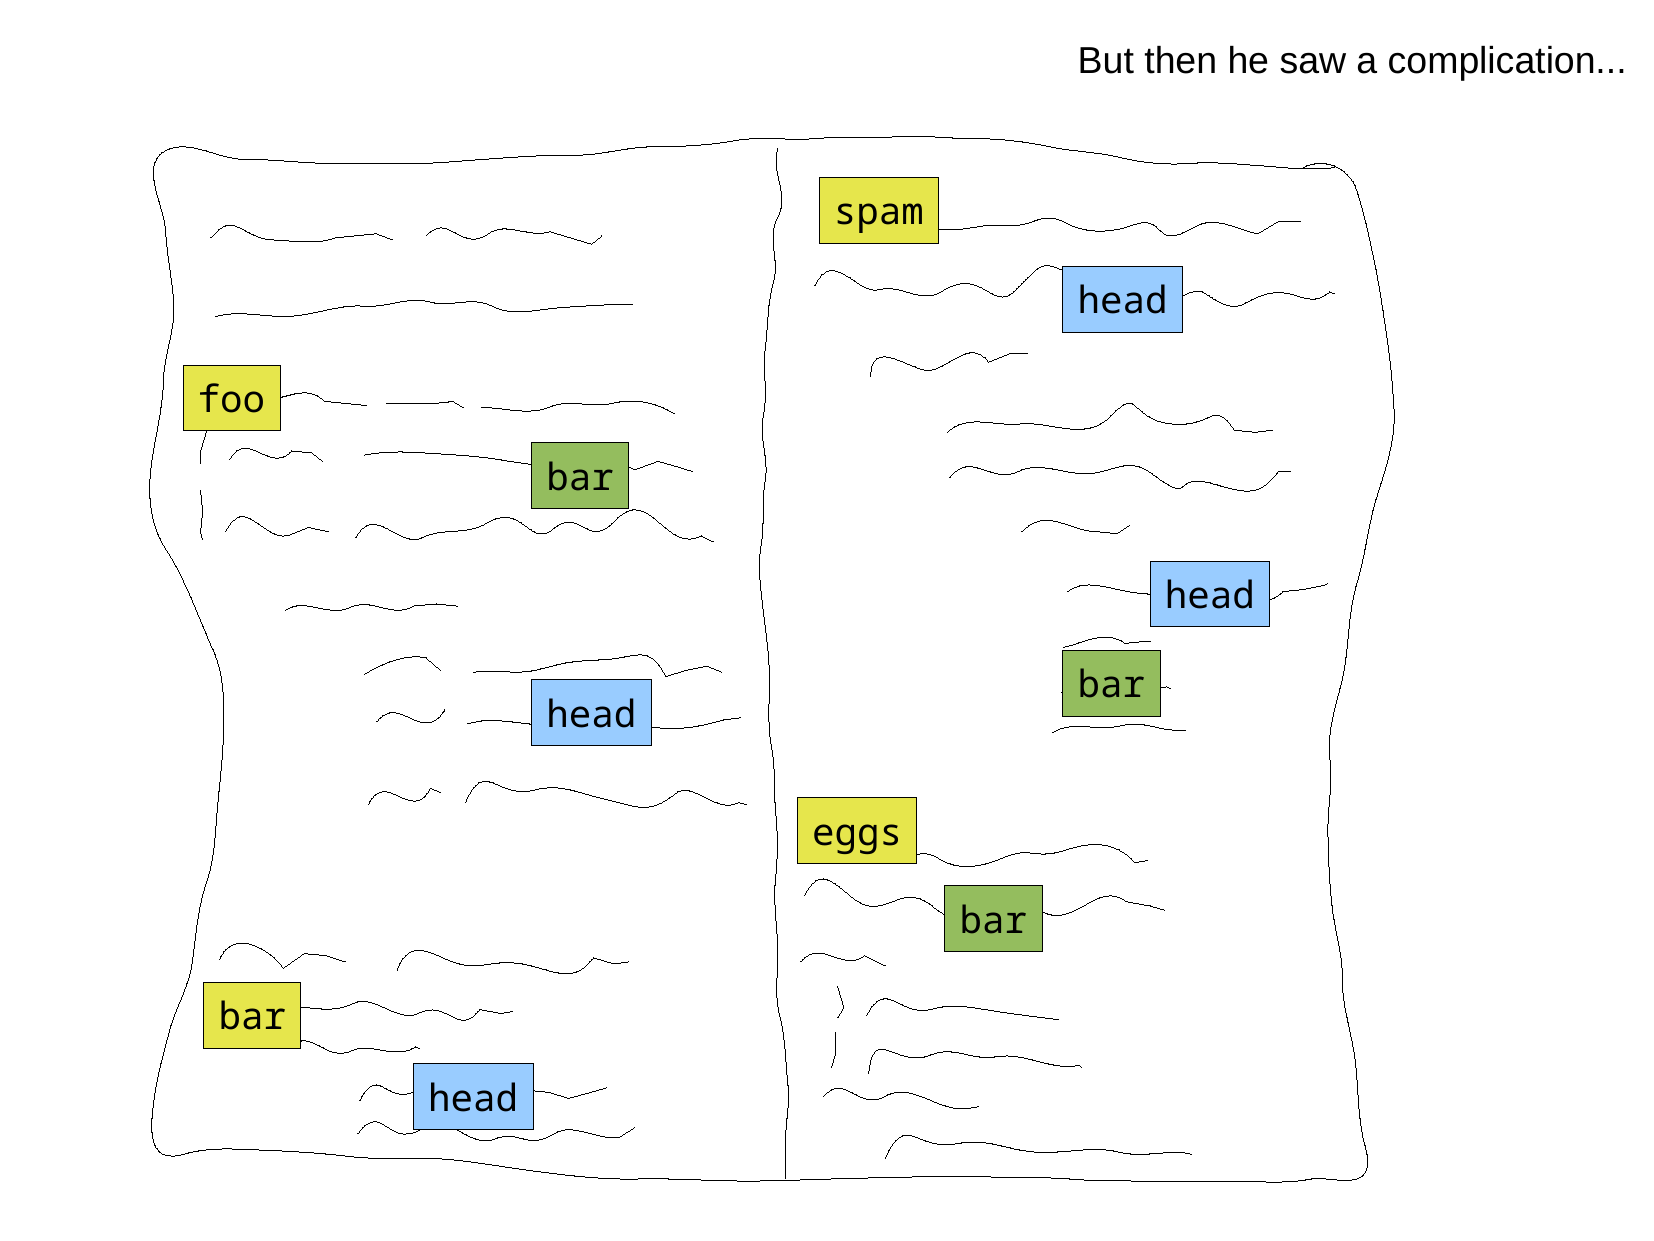

But then he saw a complication...
spam
head
foo
bar
head
bar
head
eggs
bar
bar
head